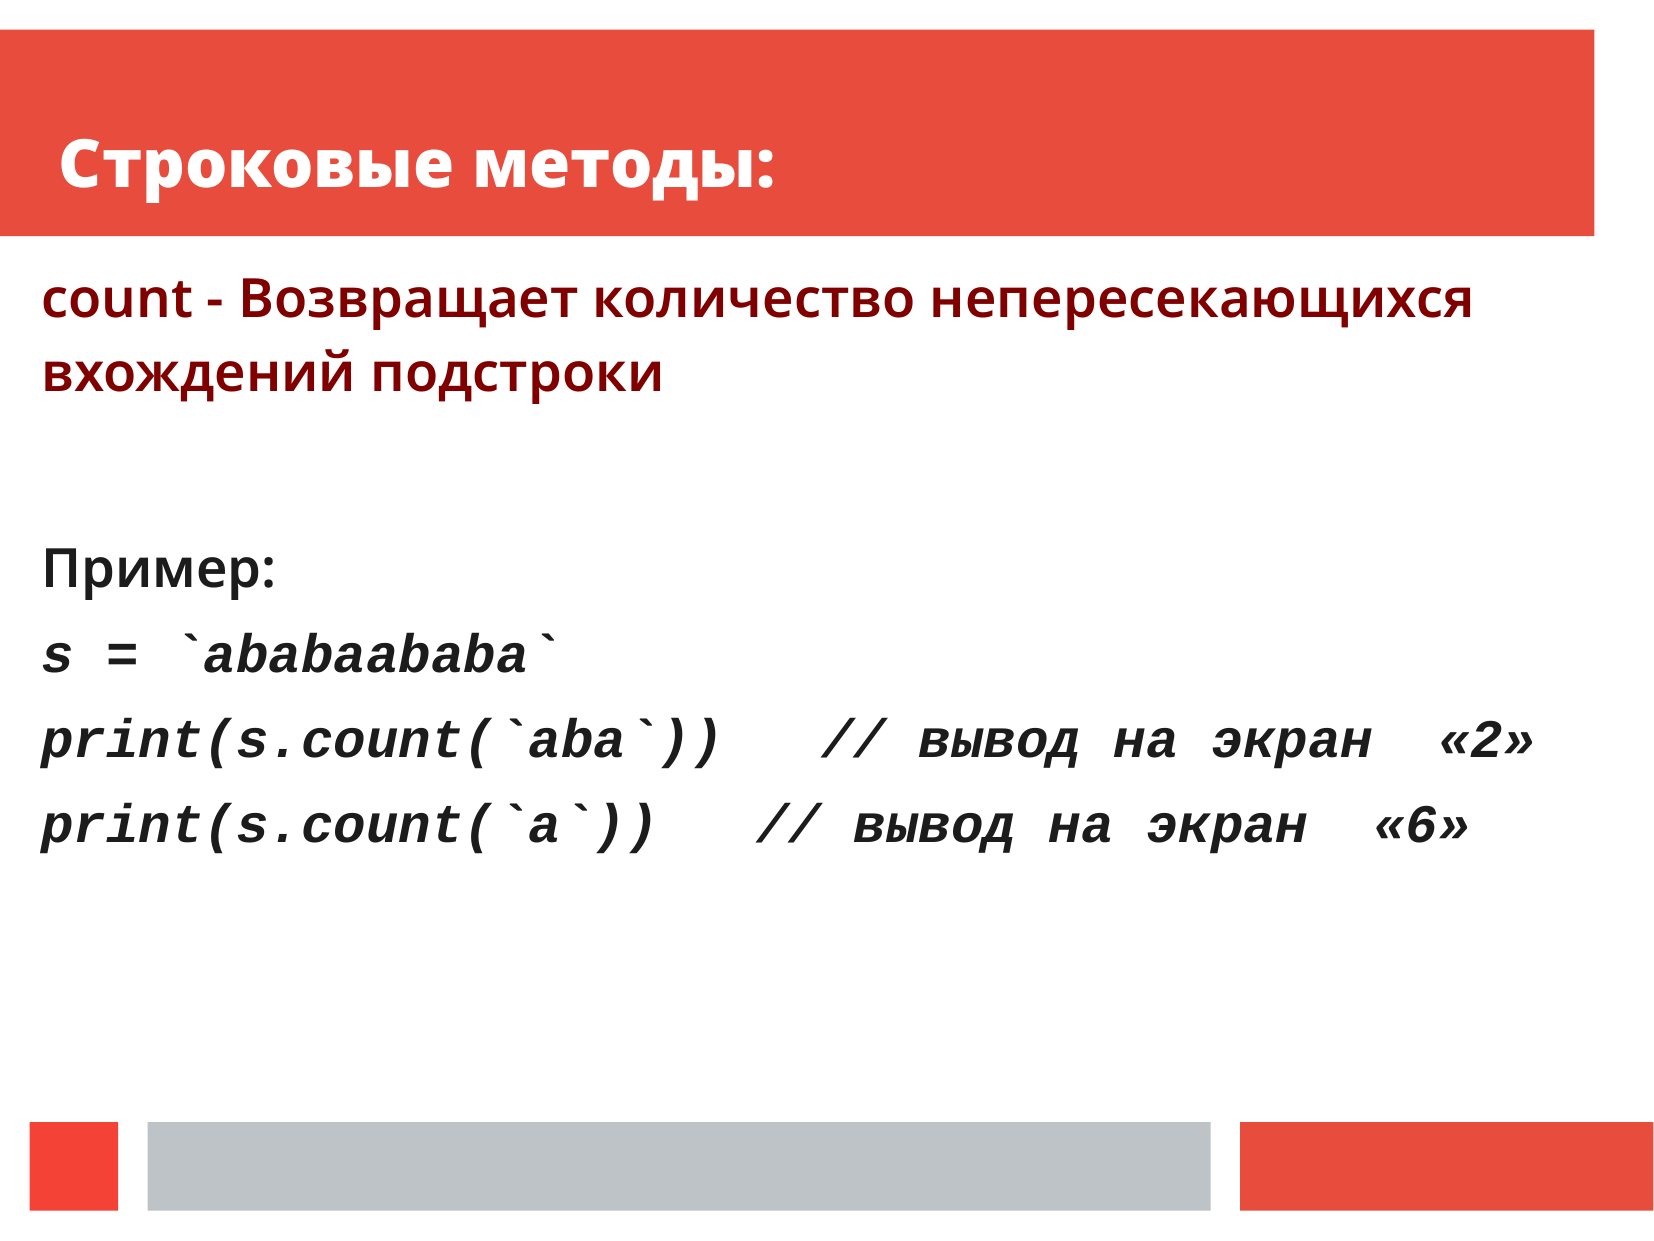

# Строковые методы:
count - Возвращает количество непересекающихся вхождений подстроки
Пример:
s = `ababaababa`
print(s.count(`aba`)) // вывод на экран «2»
print(s.count(`a`)) // вывод на экран «6»